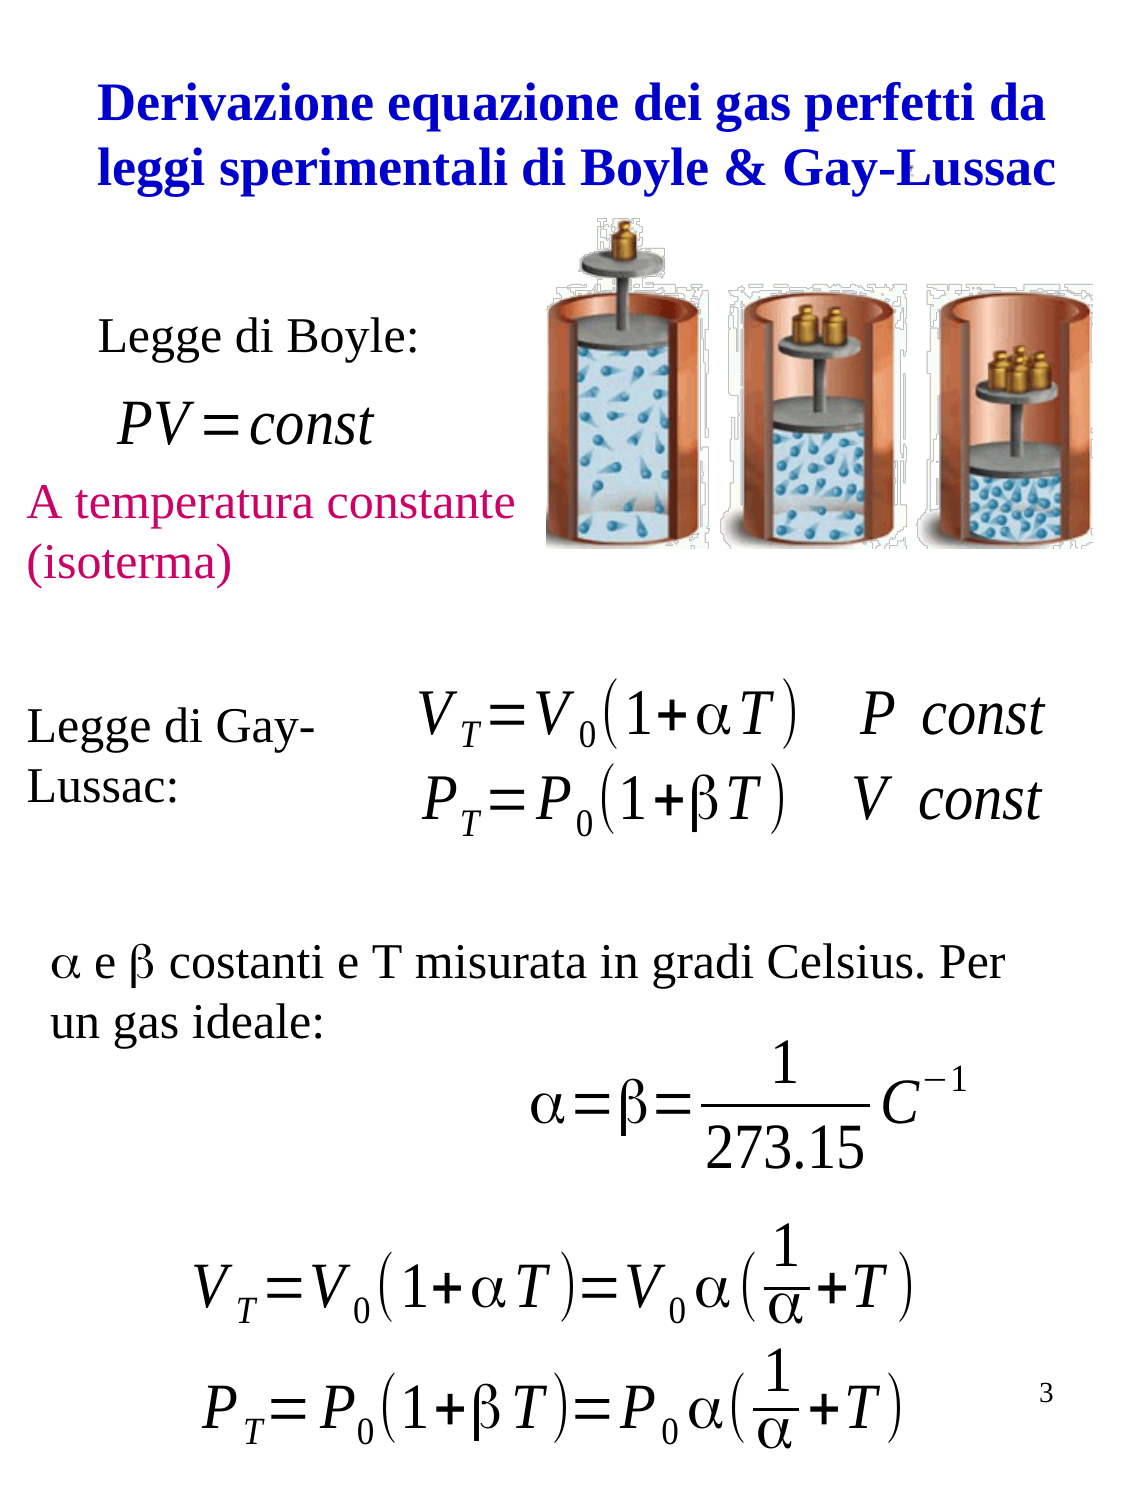

Derivazione equazione dei gas perfetti da leggi sperimentali di Boyle & Gay-Lussac
Legge di Boyle:
A temperatura constante (isoterma)
Legge di Gay-Lussac:
a e b costanti e T misurata in gradi Celsius. Per un gas ideale: